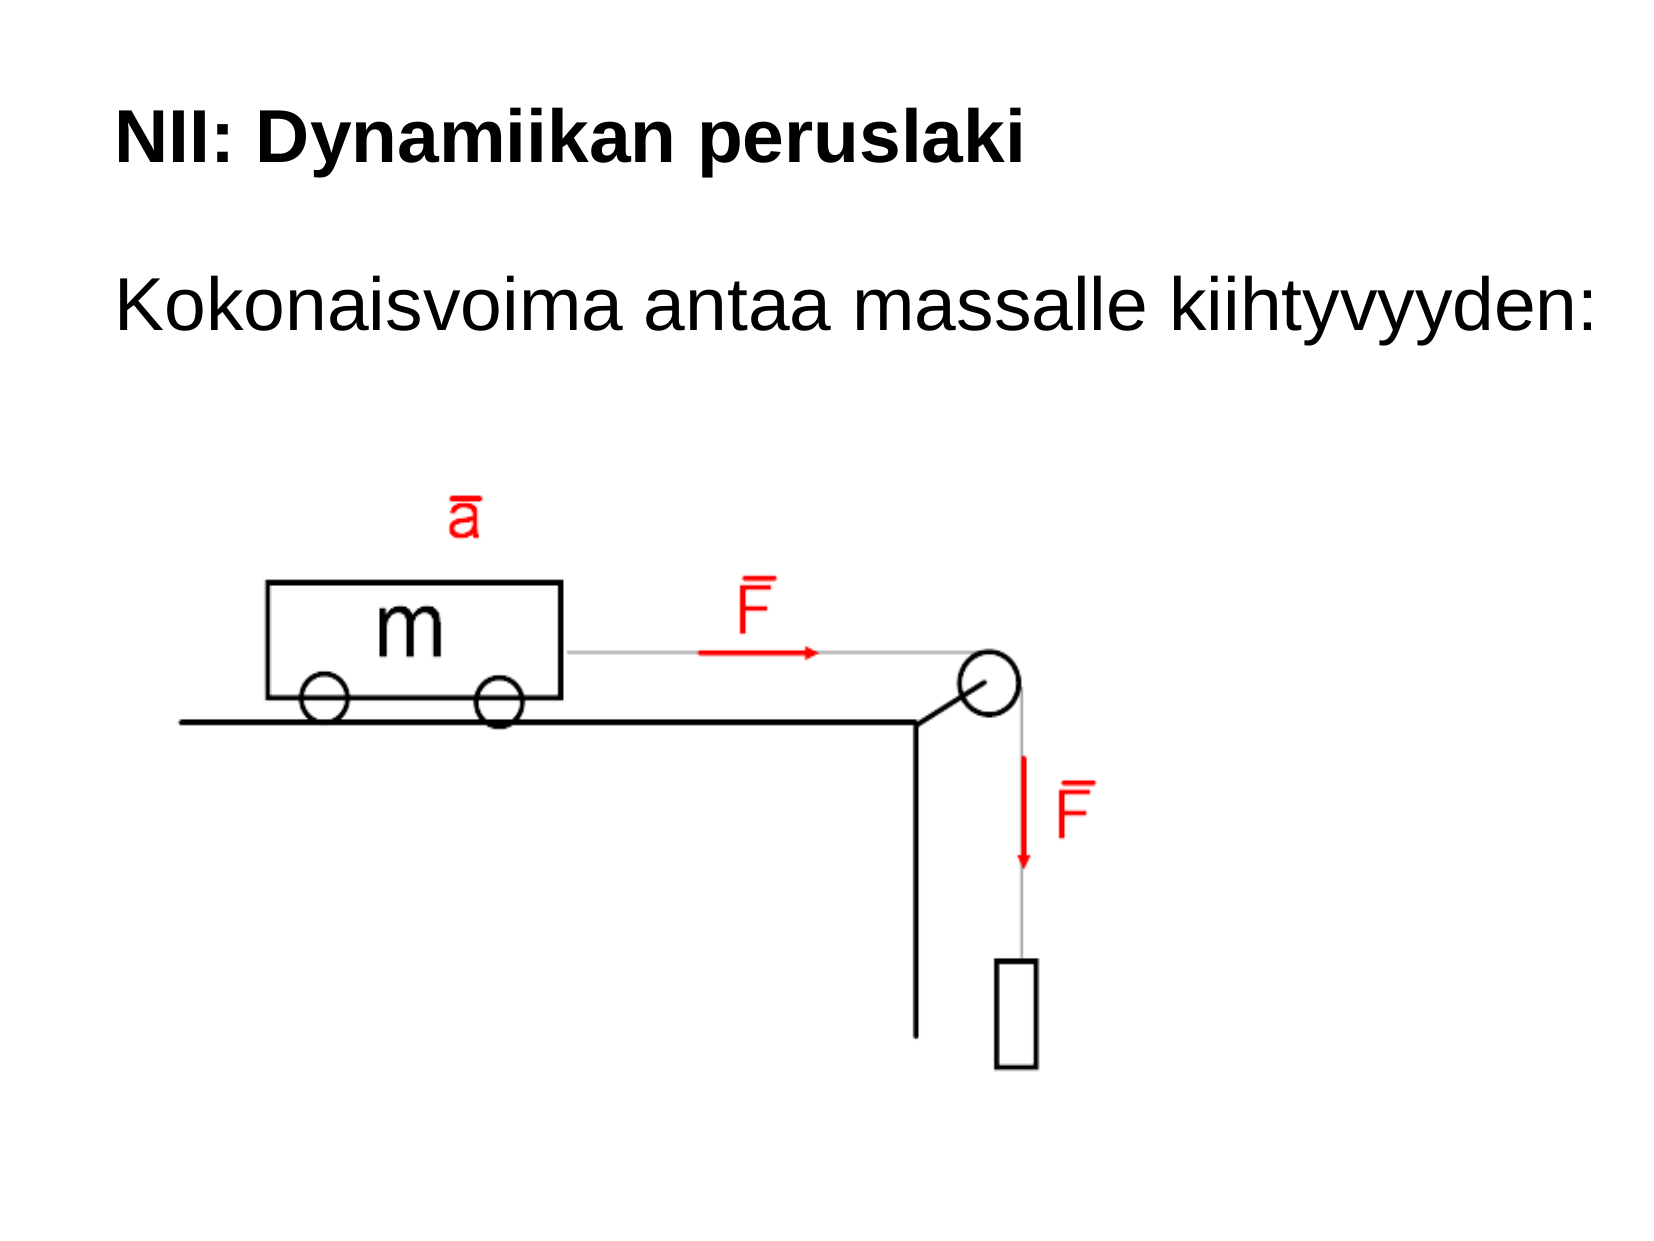

NII: Dynamiikan peruslaki
Kokonaisvoima antaa massalle kiihtyvyyden: